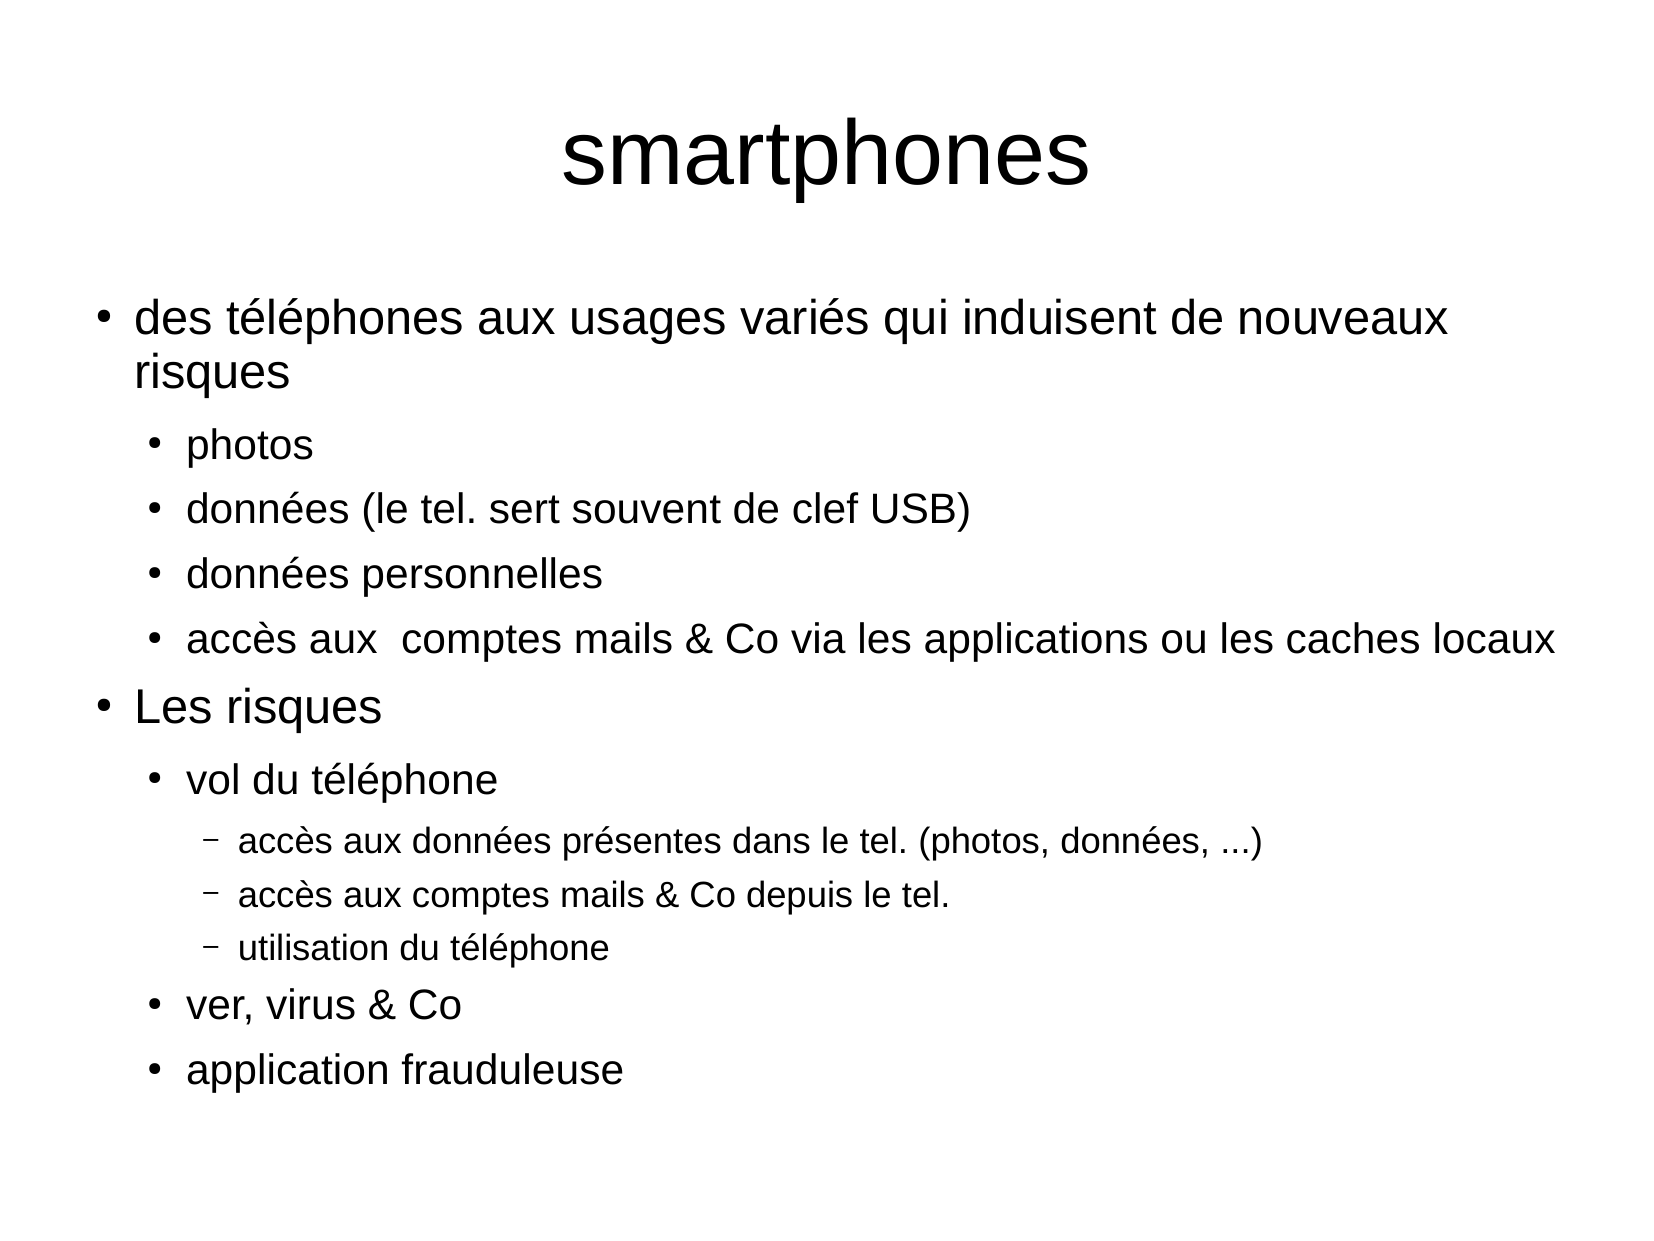

# smartphones
des téléphones aux usages variés qui induisent de nouveaux risques
photos
données (le tel. sert souvent de clef USB)
données personnelles
accès aux comptes mails & Co via les applications ou les caches locaux
Les risques
vol du téléphone
accès aux données présentes dans le tel. (photos, données, ...)
accès aux comptes mails & Co depuis le tel.
utilisation du téléphone
ver, virus & Co
application frauduleuse